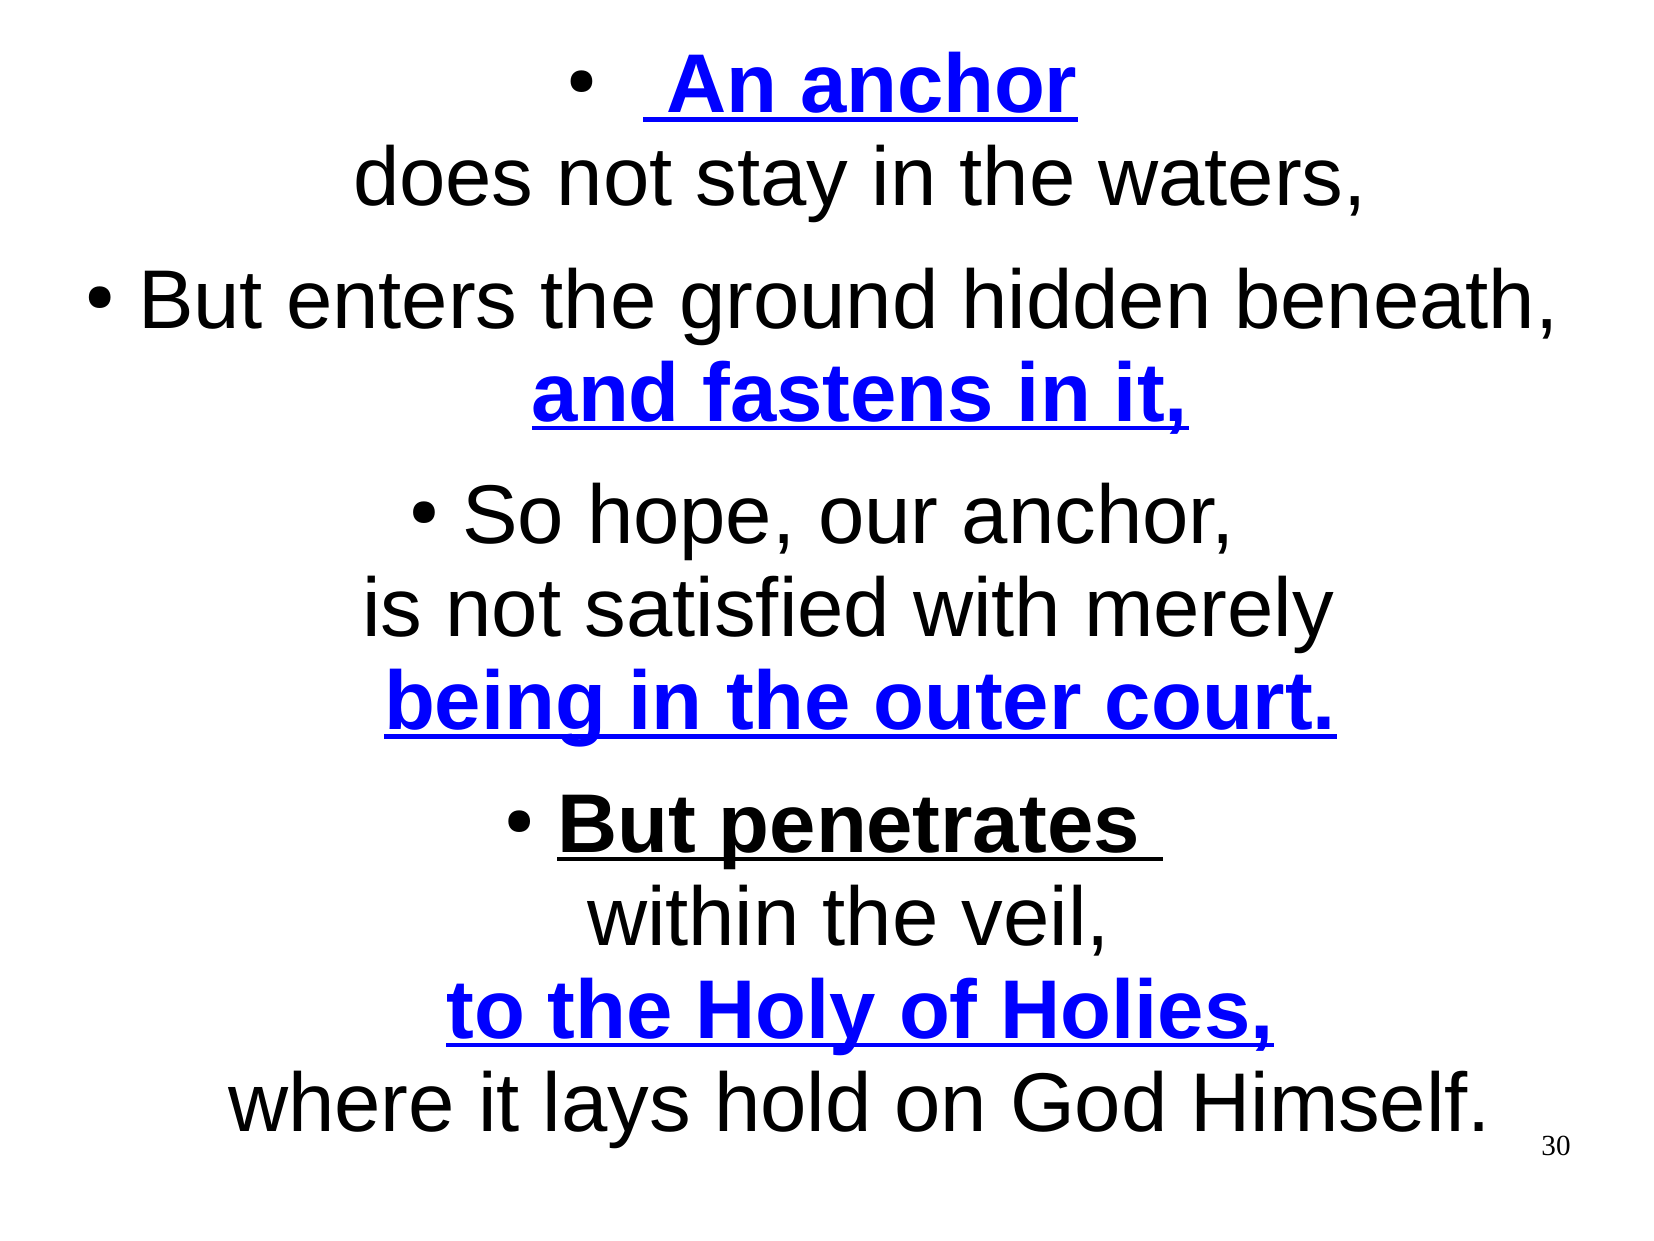

# An anchor does not stay in the waters,
But enters the ground hidden beneath,
and fastens in it,
So hope, our anchor,
is not satisfied with merely
being in the outer court.
But penetrates
within the veil,
to the Holy of Holies,
 where it lays hold on God Himself.
30